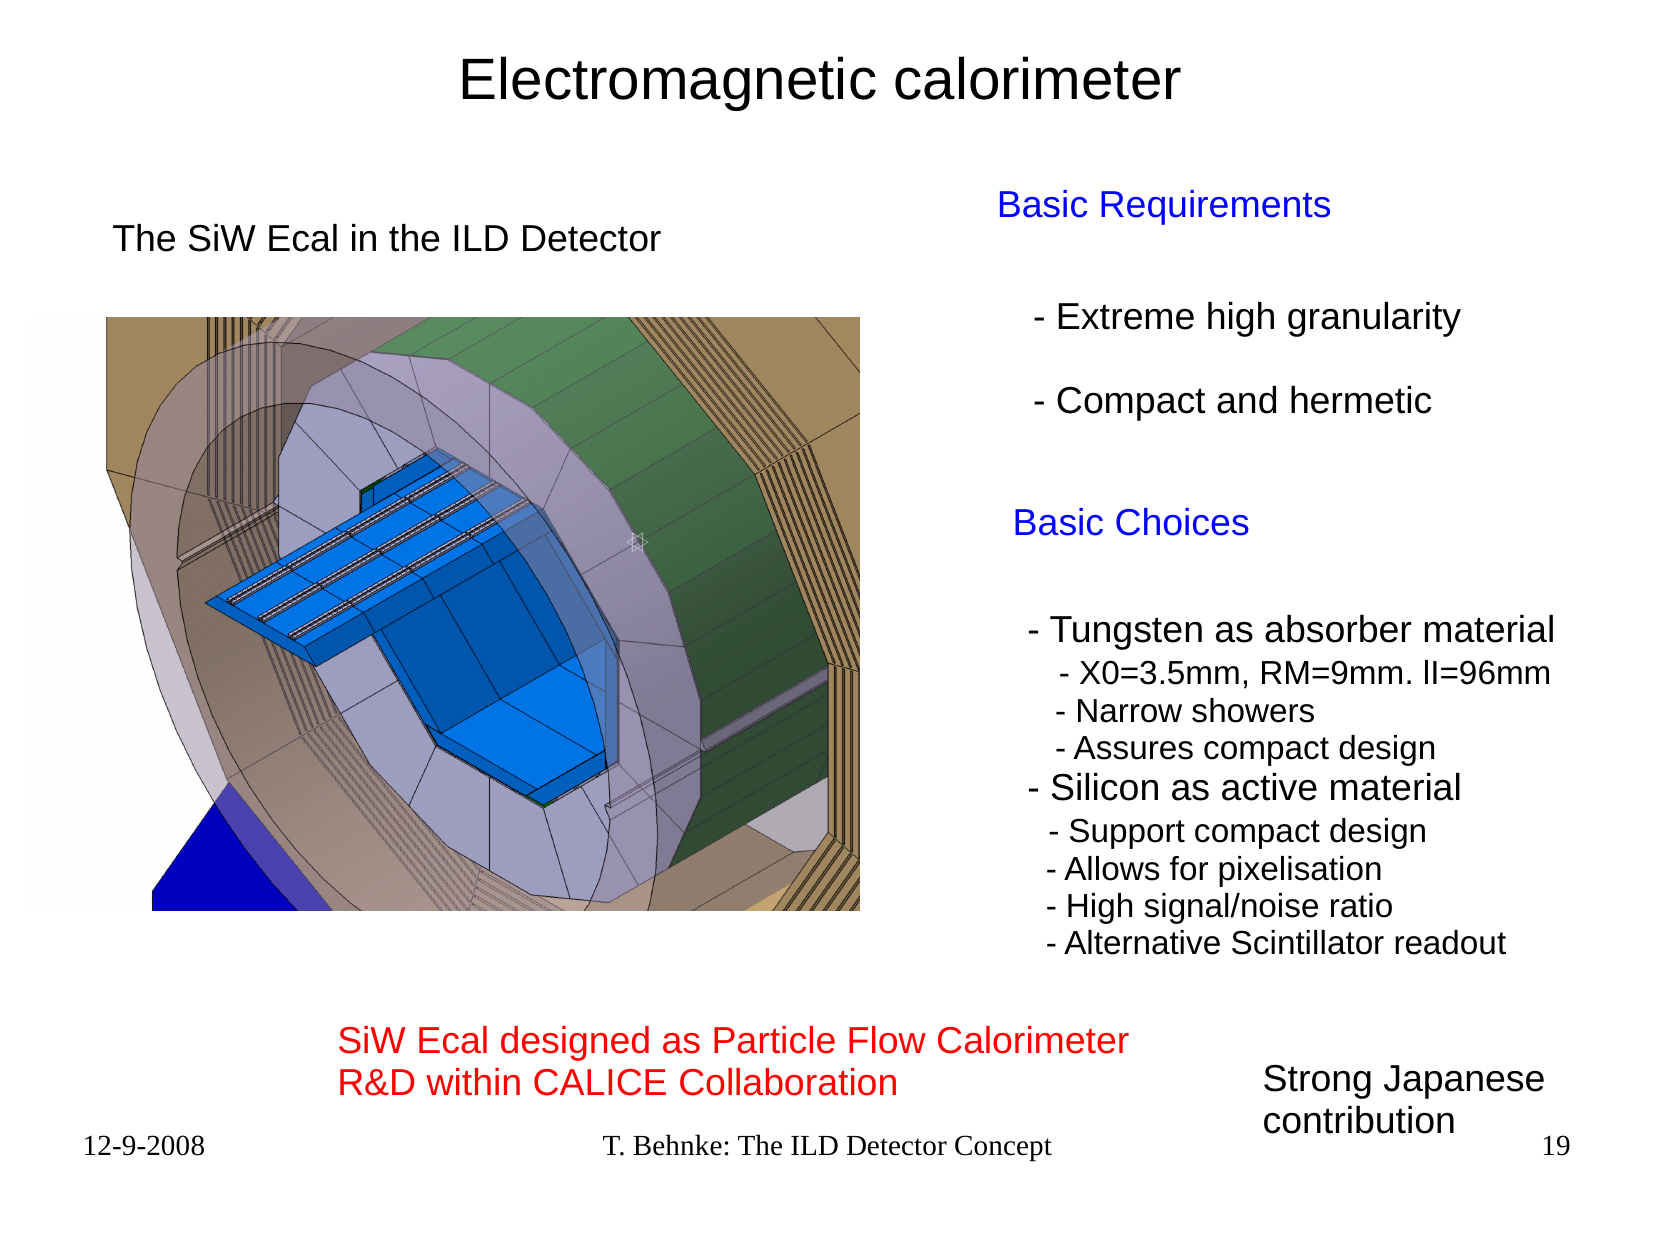

# Electromagnetic calorimeter
Basic Requirements
The SiW Ecal in the ILD Detector
- Extreme high granularity
- Compact and hermetic
Basic Choices
- Tungsten as absorber material
 - X0=3.5mm, RM=9mm. lI=96mm
 - Narrow showers
 - Assures compact design
- Silicon as active material
 - Support compact design
 - Allows for pixelisation
 - High signal/noise ratio
 - Alternative Scintillator readout
SiW Ecal designed as Particle Flow Calorimeter
R&D within CALICE Collaboration
Strong Japanese
contribution
12-9-2008
T. Behnke: The ILD Detector Concept
19